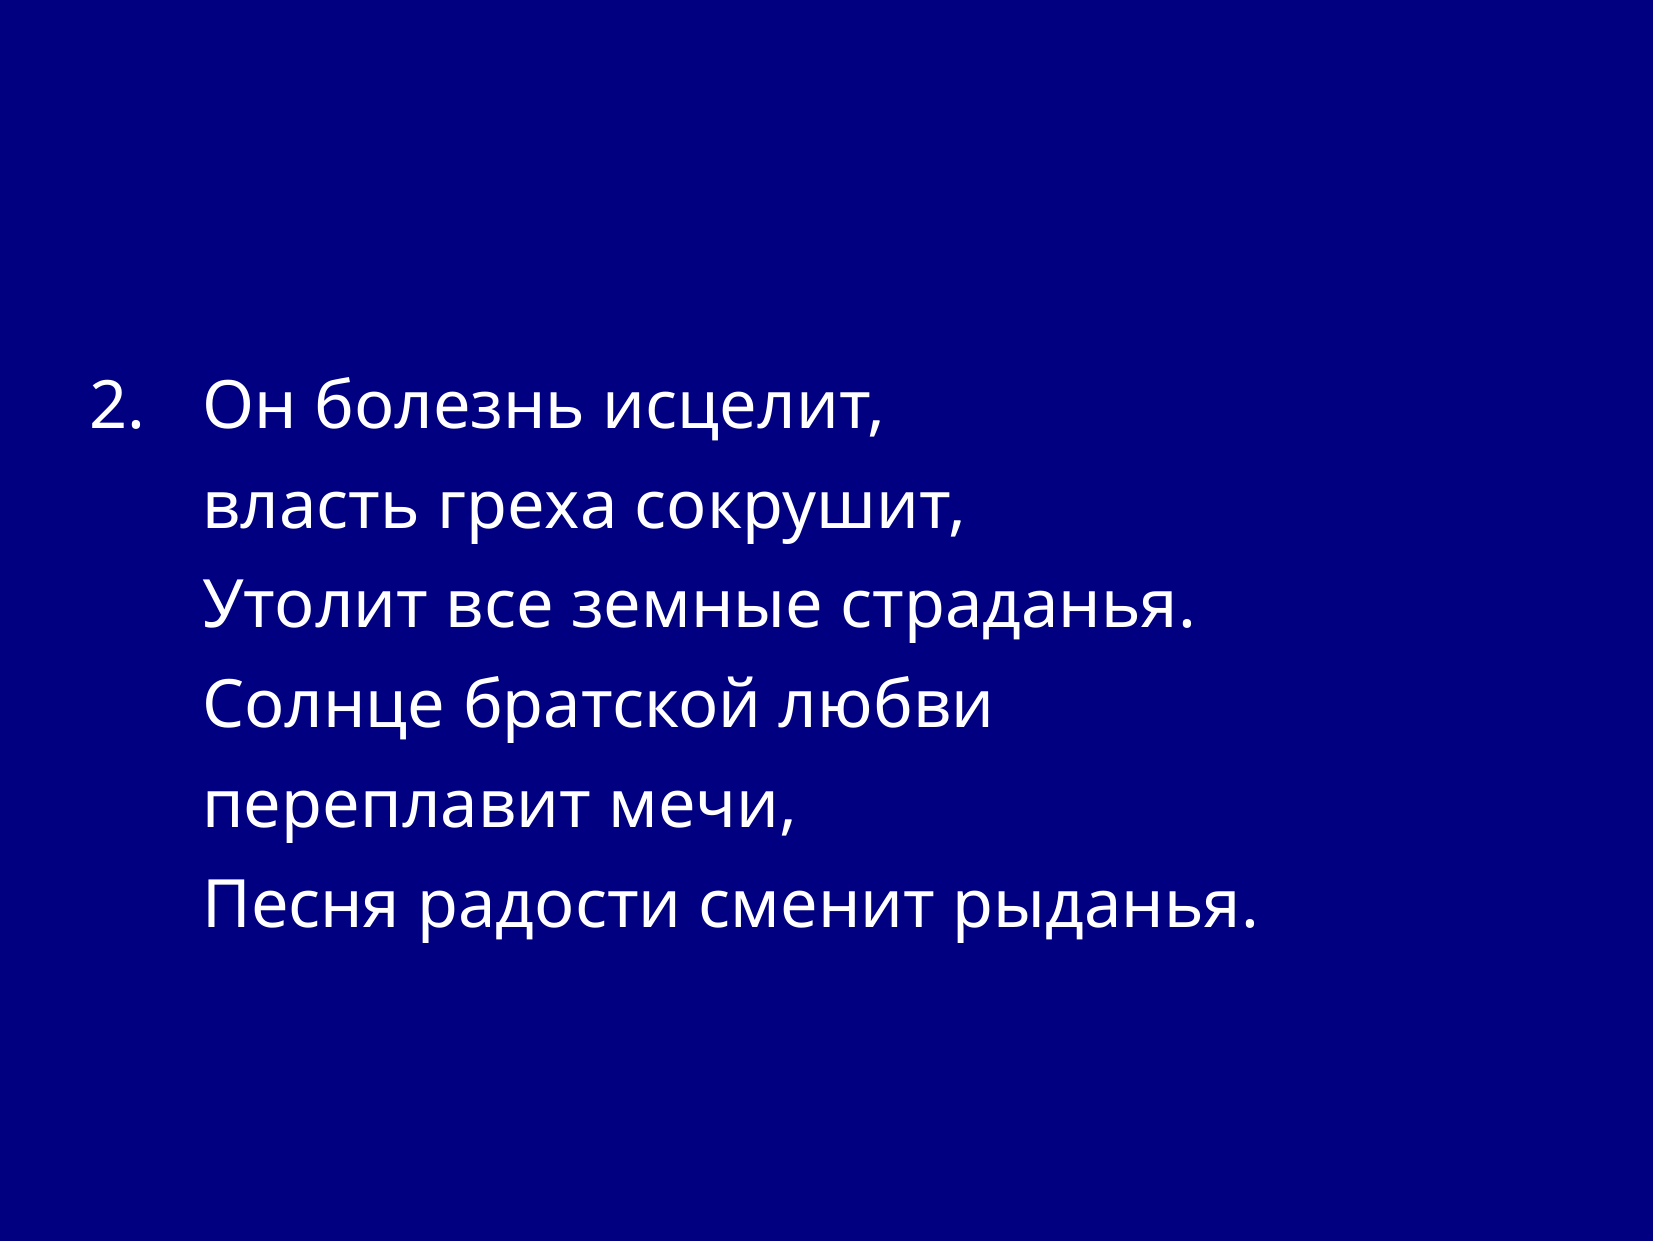

2.	Он болезнь исцелит,
	власть греха сокрушит,
	Утолит все земные страданья.
	Солнце братской любви
	переплавит мечи,
	Песня радости сменит рыданья.